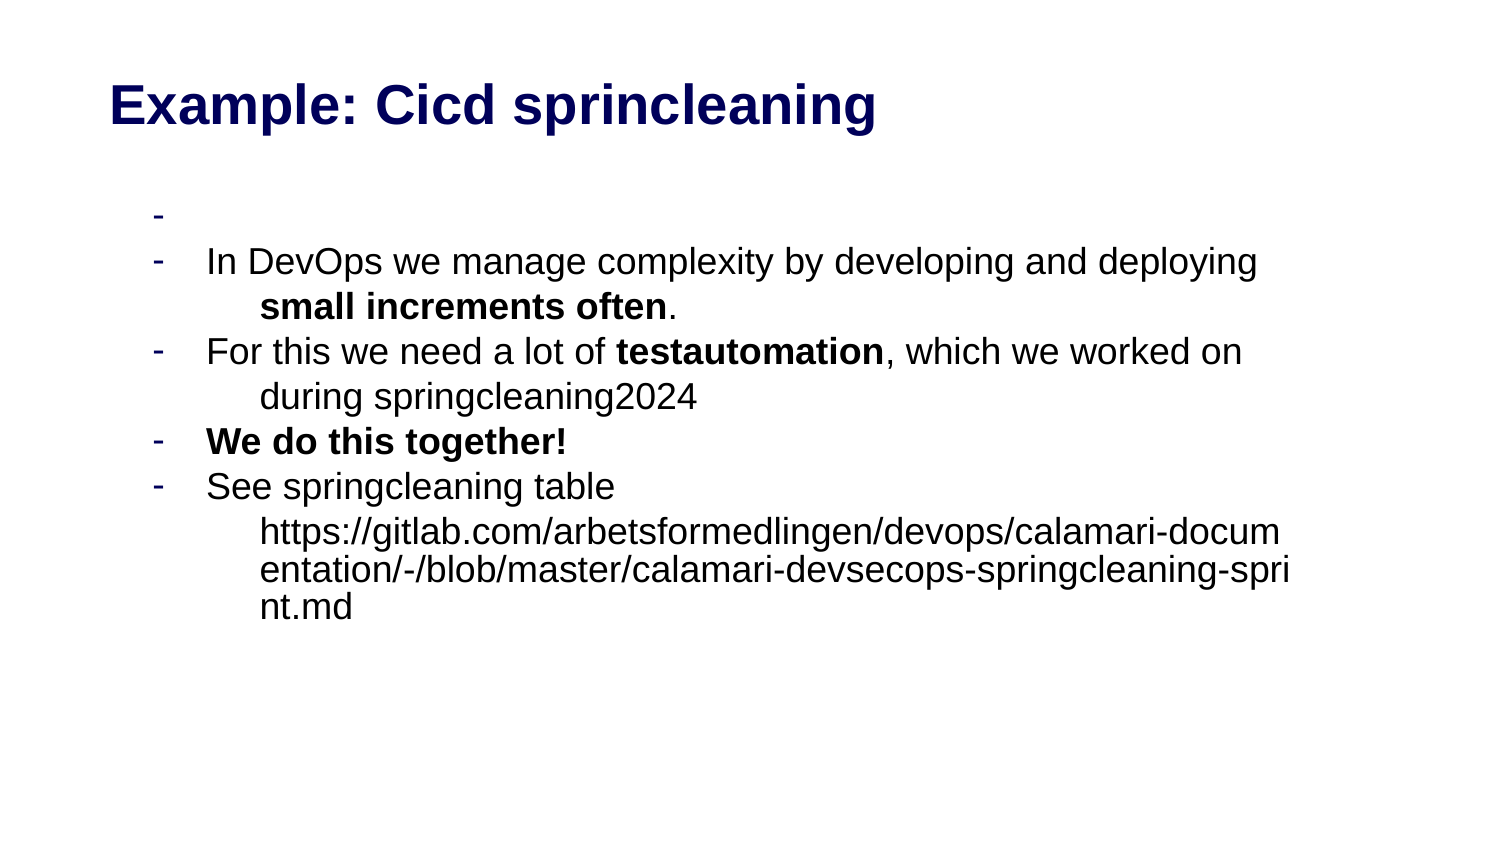

# Example: Cicd sprincleaning
In DevOps we manage complexity by developing and deploying small increments often.
For this we need a lot of testautomation, which we worked on during springcleaning2024
We do this together!
See springcleaning table https://gitlab.com/arbetsformedlingen/devops/calamari-documentation/-/blob/master/calamari-devsecops-springcleaning-sprint.md